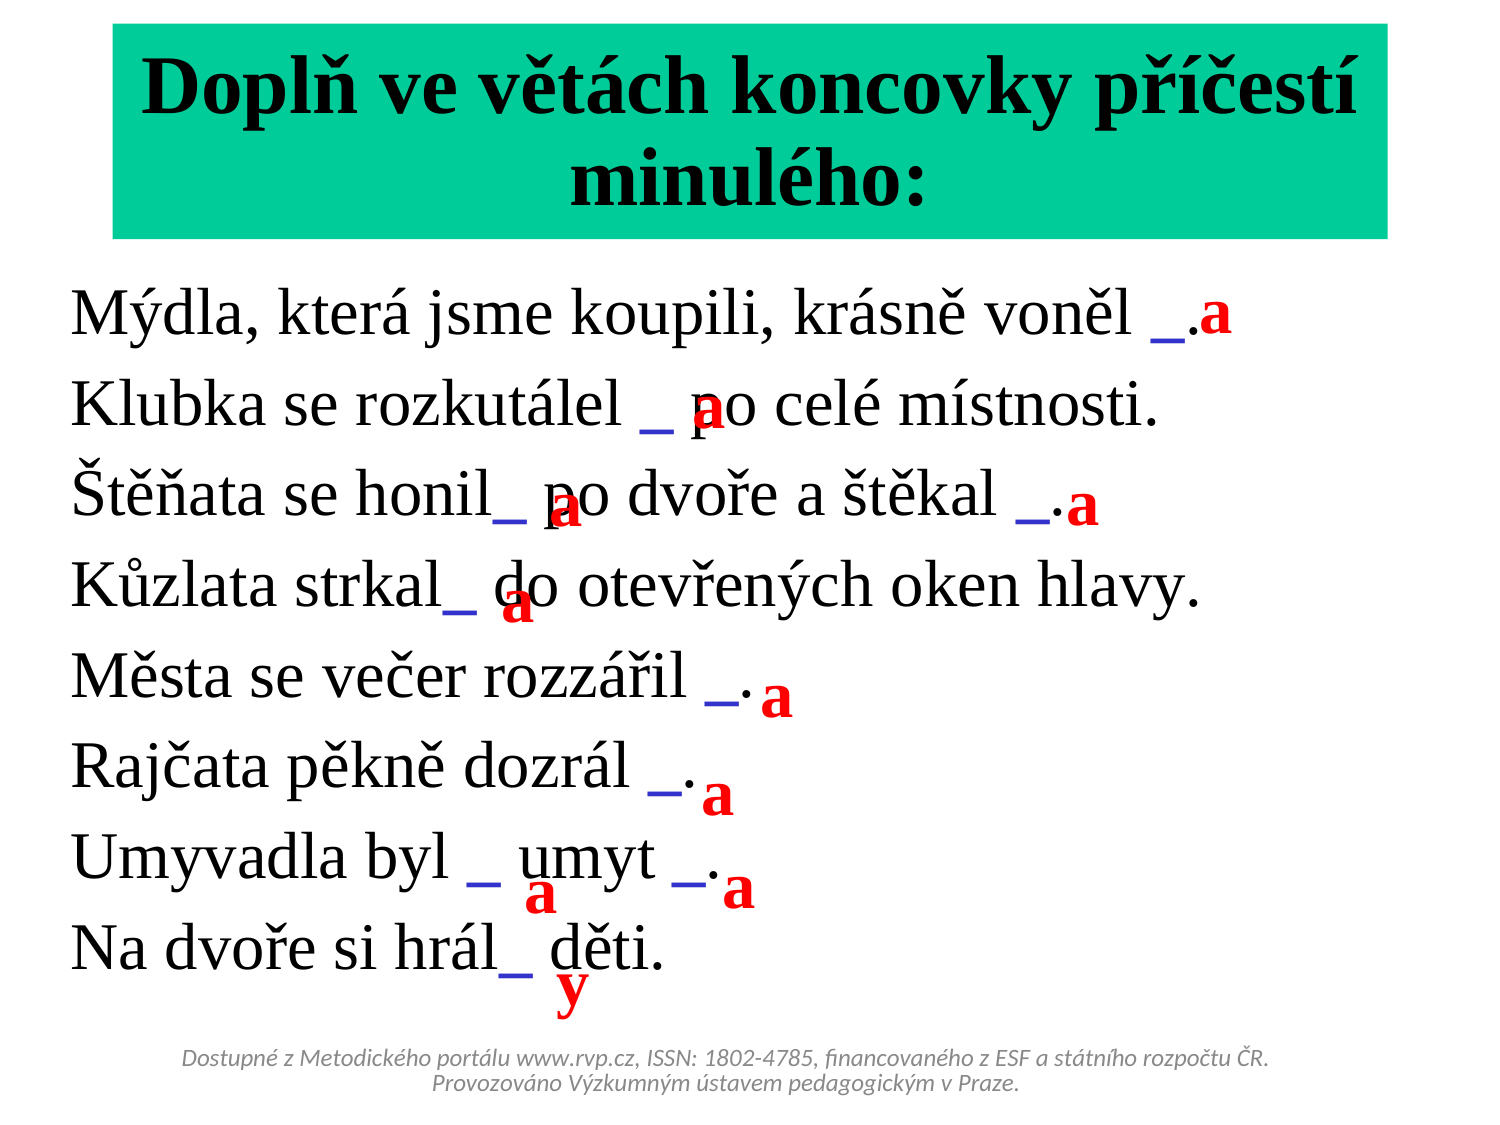

# Doplň ve větách koncovky příčestí minulého:
a
Mýdla, která jsme koupili, krásně voněl _.
Klubka se rozkutálel _ po celé místnosti.
Štěňata se honil_ po dvoře a štěkal _.
Kůzlata strkal_ do otevřených oken hlavy.
Města se večer rozzářil _.
Rajčata pěkně dozrál _.
Umyvadla byl _ umyt _.
Na dvoře si hrál_ děti.
a
a
a
a
a
a
a
a
y
Dostupné z Metodického portálu www.rvp.cz, ISSN: 1802-4785, financovaného z ESF a státního rozpočtu ČR. Provozováno Výzkumným ústavem pedagogickým v Praze.